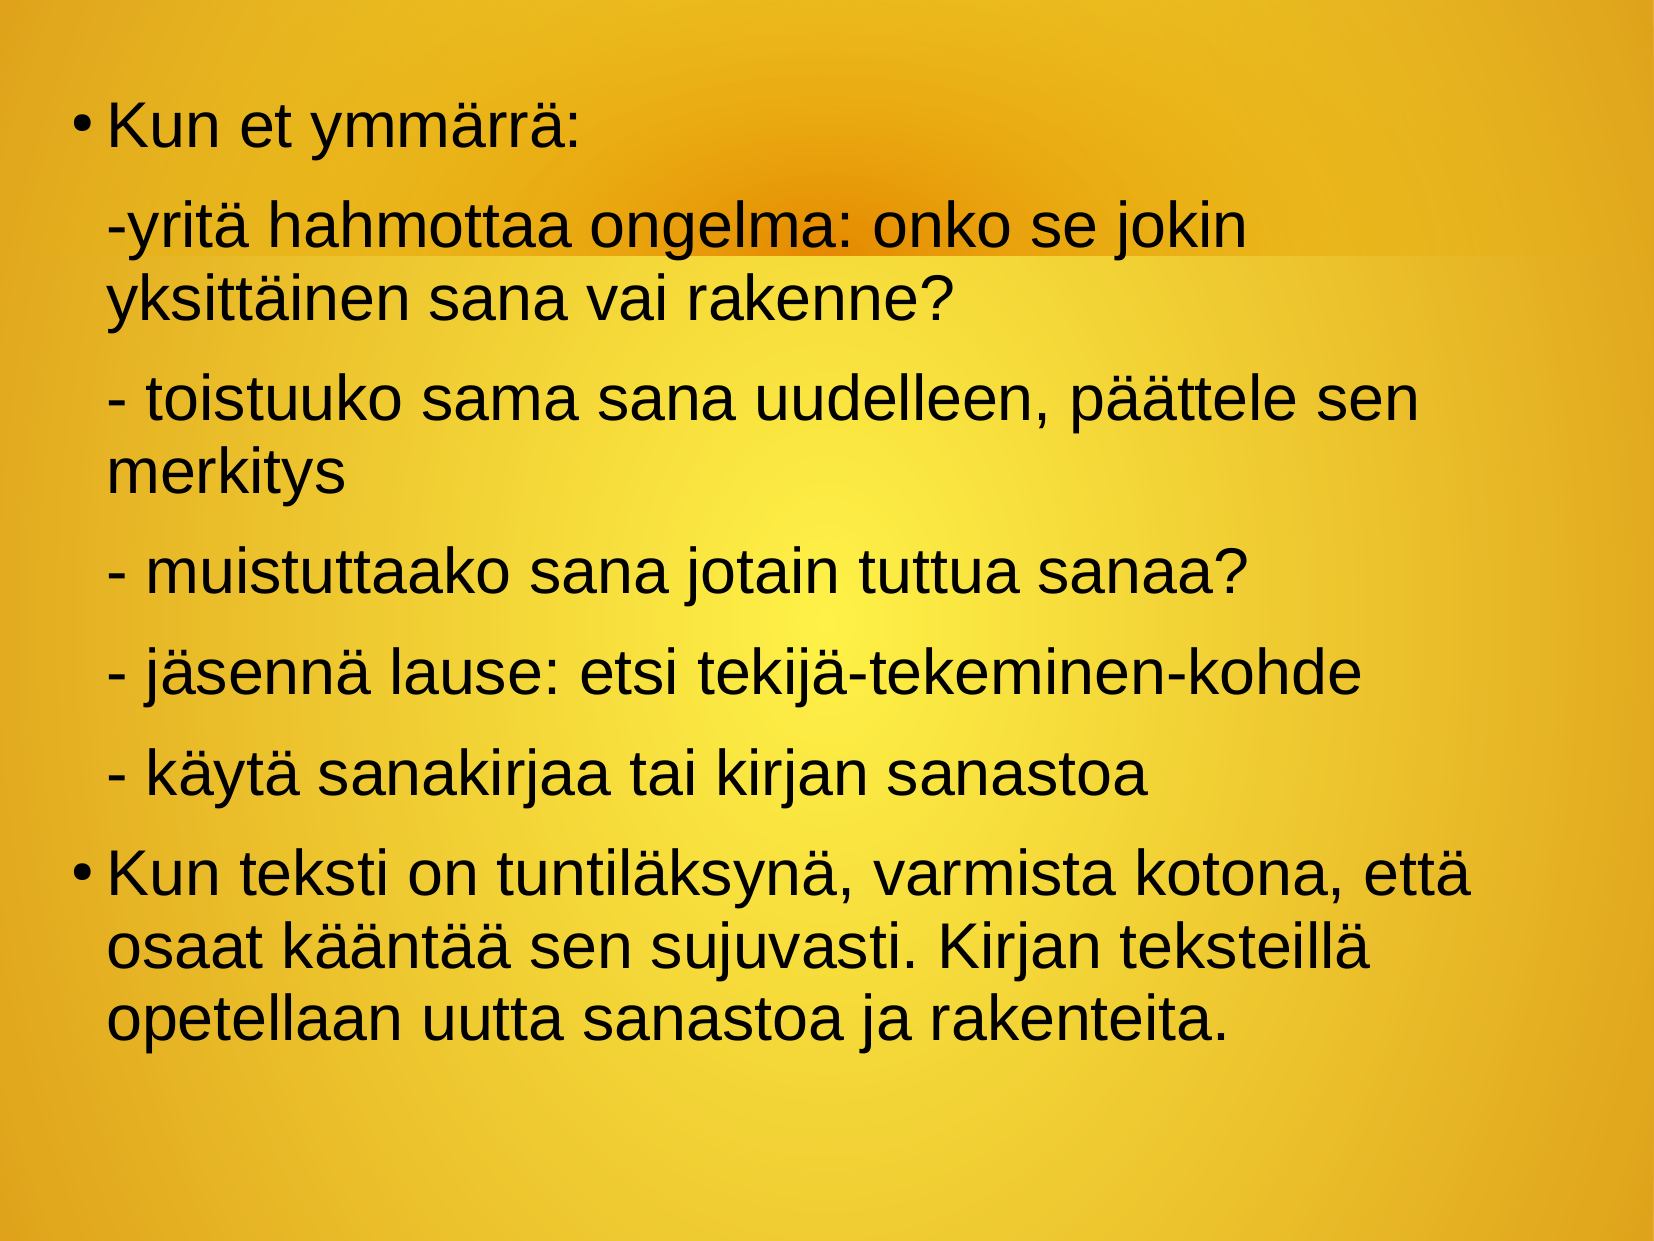

# Kun et ymmärrä:
-yritä hahmottaa ongelma: onko se jokin yksittäinen sana vai rakenne?
- toistuuko sama sana uudelleen, päättele sen merkitys
- muistuttaako sana jotain tuttua sanaa?
- jäsennä lause: etsi tekijä-tekeminen-kohde
- käytä sanakirjaa tai kirjan sanastoa
Kun teksti on tuntiläksynä, varmista kotona, että osaat kääntää sen sujuvasti. Kirjan teksteillä opetellaan uutta sanastoa ja rakenteita.